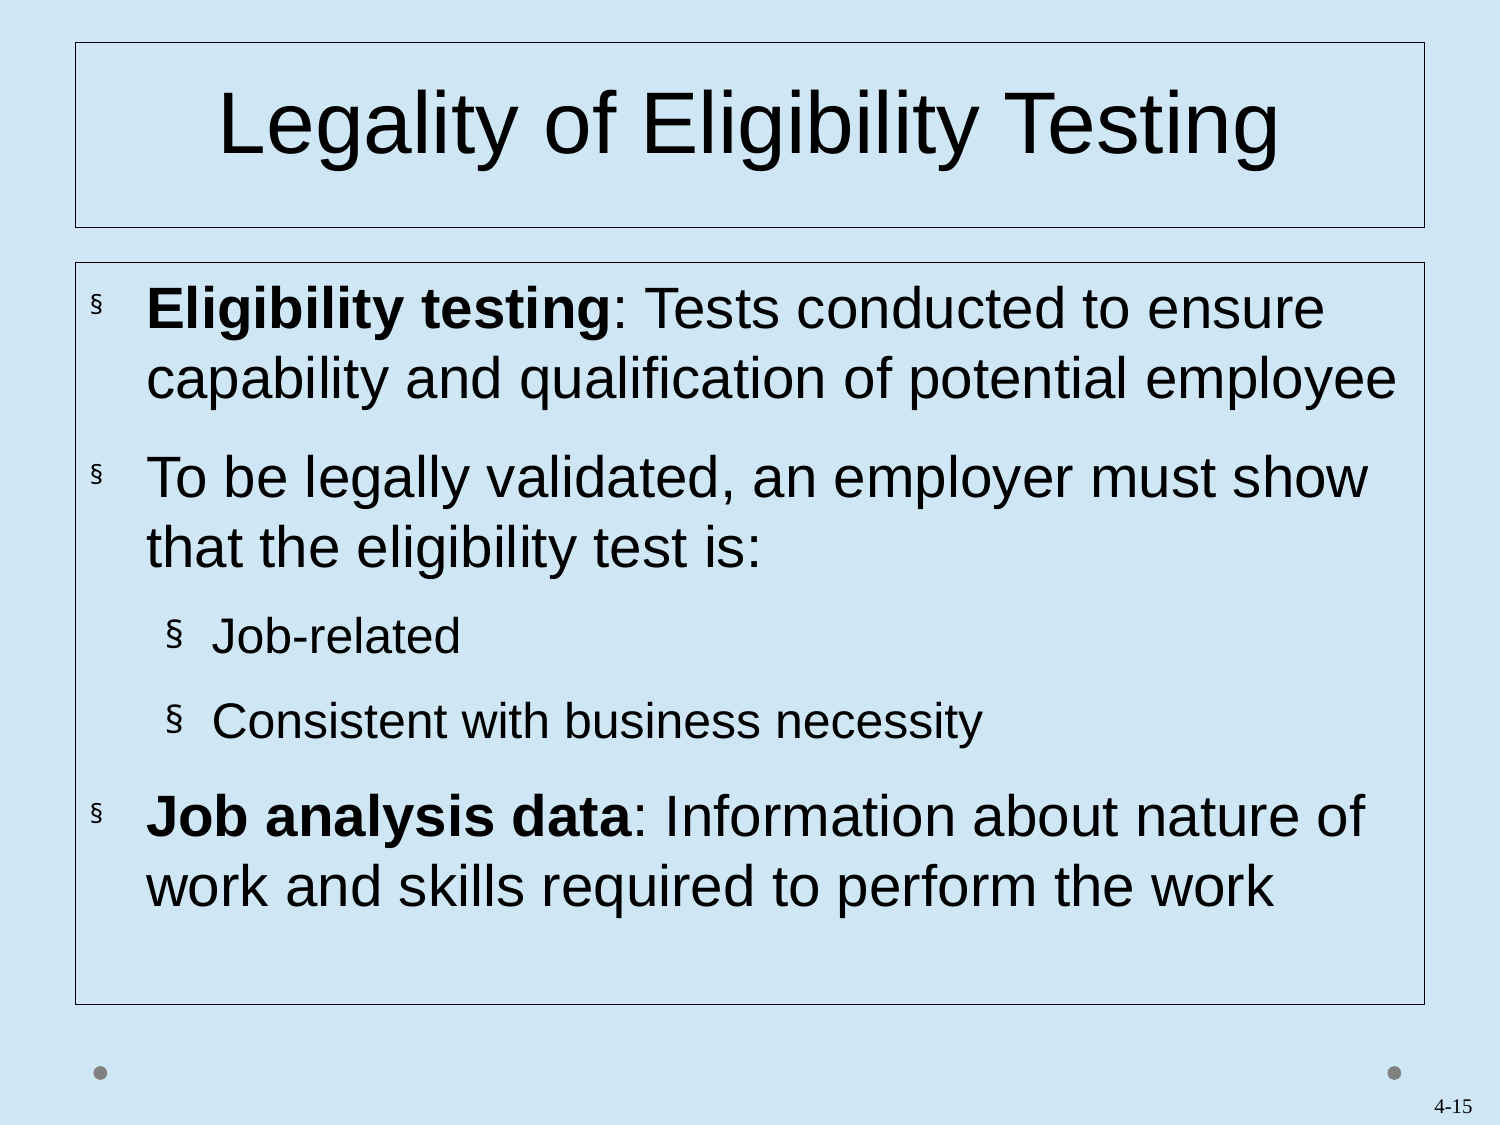

# Legality of Eligibility Testing
Eligibility testing: Tests conducted to ensure capability and qualification of potential employee
To be legally validated, an employer must show that the eligibility test is:
Job-related
Consistent with business necessity
Job analysis data: Information about nature of work and skills required to perform the work